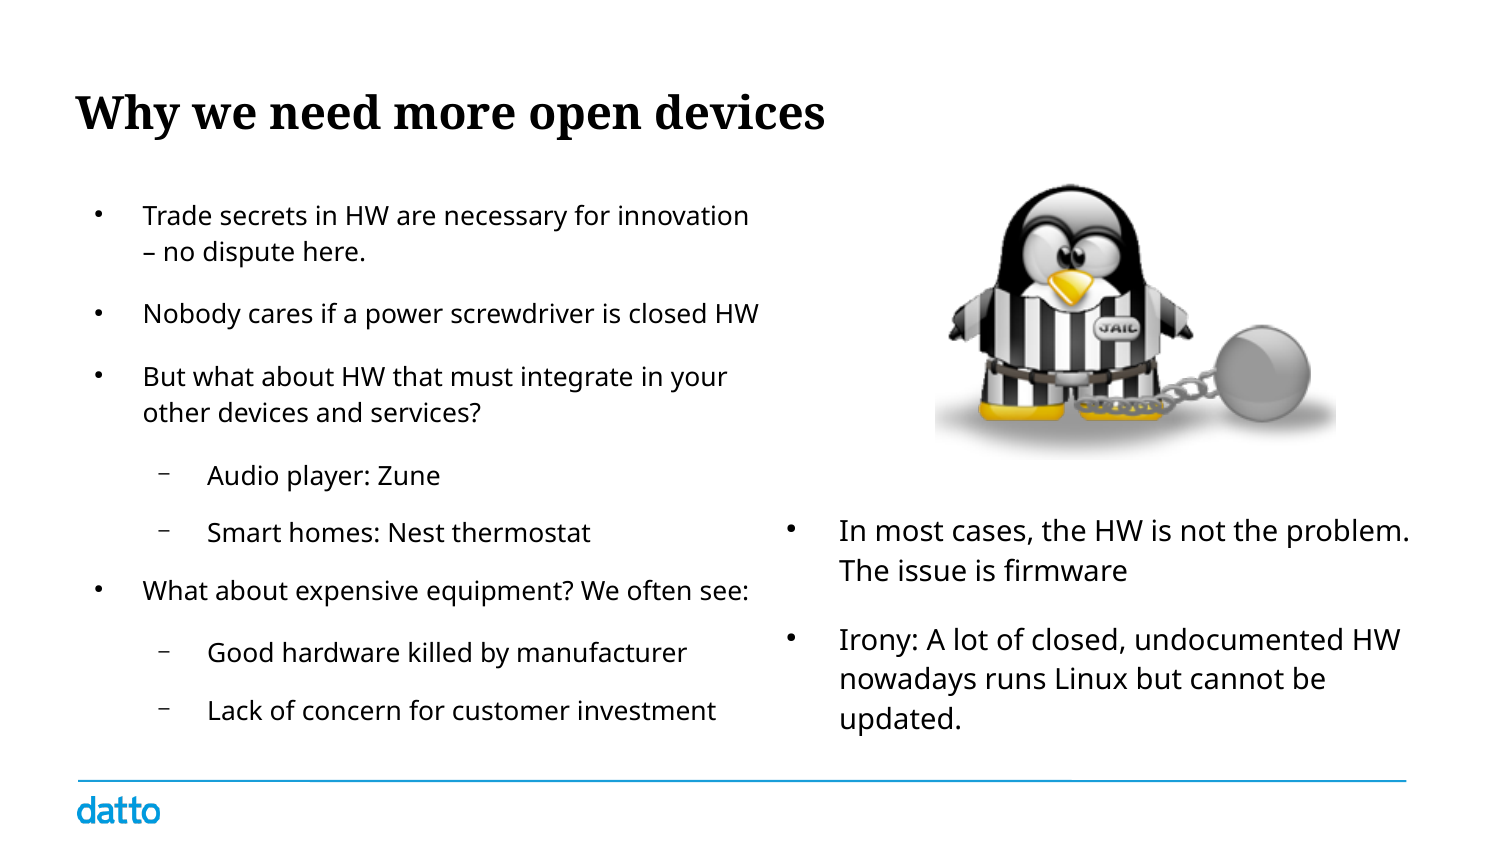

# Why we need more open devices
Trade secrets in HW are necessary for innovation – no dispute here.
Nobody cares if a power screwdriver is closed HW
But what about HW that must integrate in your other devices and services?
Audio player: Zune
Smart homes: Nest thermostat
What about expensive equipment? We often see:
Good hardware killed by manufacturer
Lack of concern for customer investment
In most cases, the HW is not the problem. The issue is firmware
Irony: A lot of closed, undocumented HW nowadays runs Linux but cannot be updated.